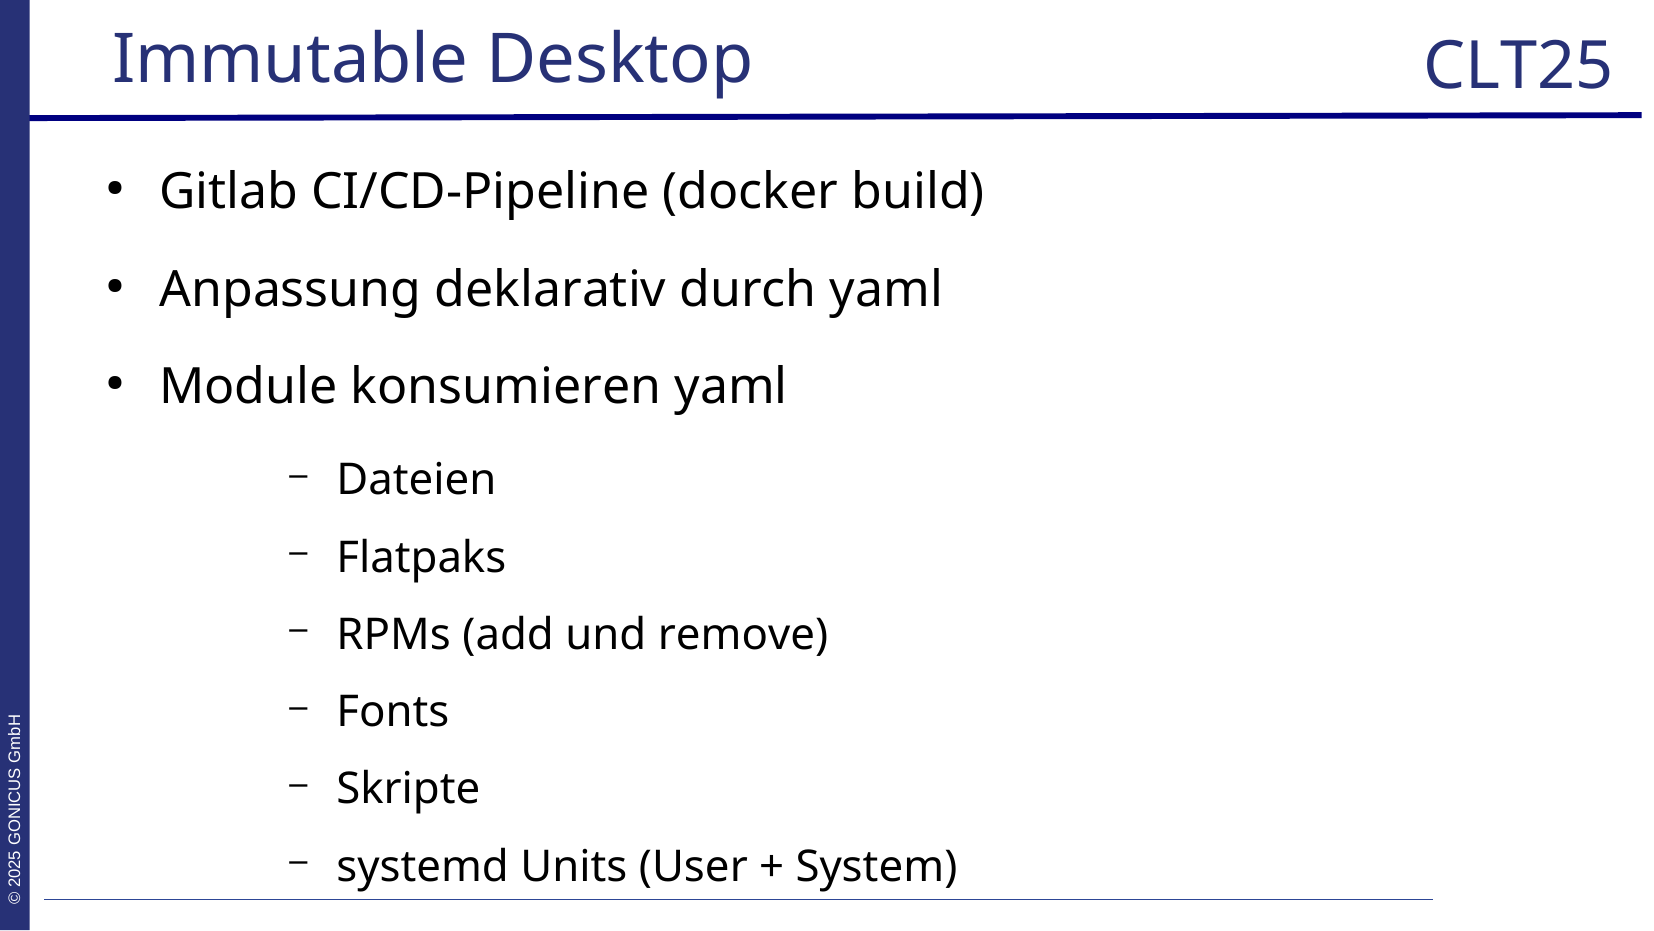

# Immutable Desktop
Gitlab CI/CD-Pipeline (docker build)
Anpassung deklarativ durch yaml
Module konsumieren yaml
Dateien
Flatpaks
RPMs (add und remove)
Fonts
Skripte
systemd Units (User + System)